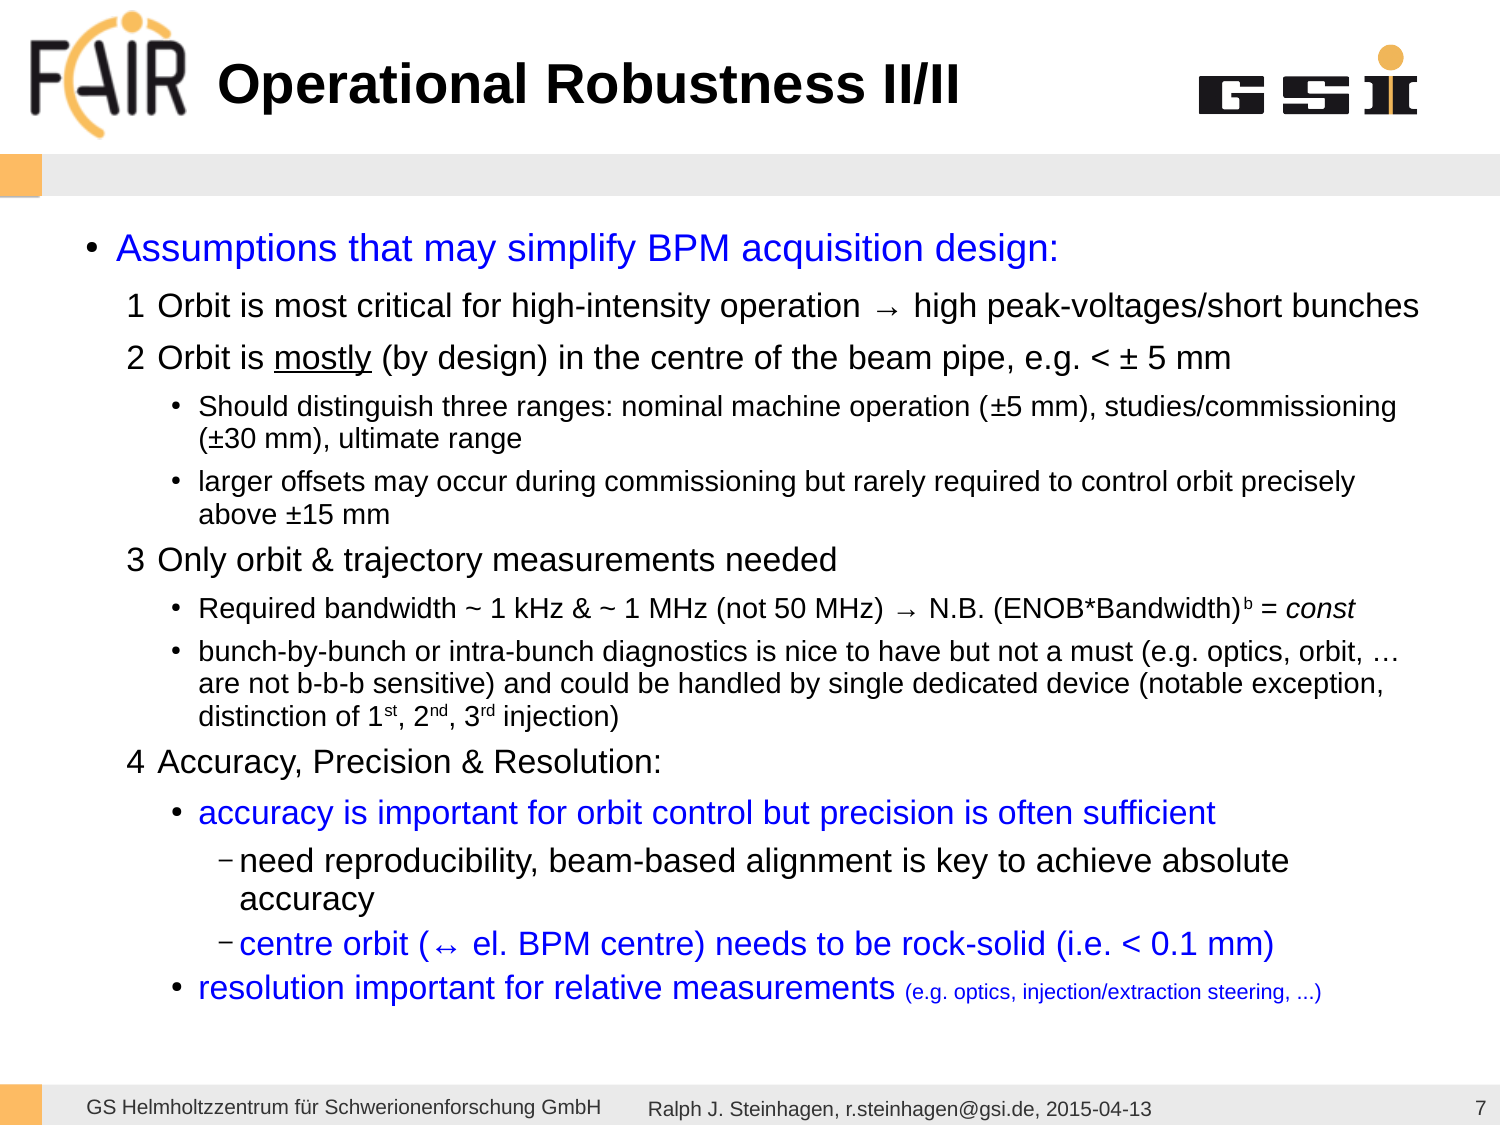

# Operational Robustness II/II
Assumptions that may simplify BPM acquisition design:
Orbit is most critical for high-intensity operation → high peak-voltages/short bunches
Orbit is mostly (by design) in the centre of the beam pipe, e.g. < ± 5 mm
Should distinguish three ranges: nominal machine operation (±5 mm), studies/commissioning (±30 mm), ultimate range
larger offsets may occur during commissioning but rarely required to control orbit precisely above ±15 mm
Only orbit & trajectory measurements needed
Required bandwidth ~ 1 kHz & ~ 1 MHz (not 50 MHz) → N.B. (ENOB*Bandwidth)b = const
bunch-by-bunch or intra-bunch diagnostics is nice to have but not a must (e.g. optics, orbit, … are not b-b-b sensitive) and could be handled by single dedicated device (notable exception, distinction of 1st, 2nd, 3rd injection)
Accuracy, Precision & Resolution:
accuracy is important for orbit control but precision is often sufficient
need reproducibility, beam-based alignment is key to achieve absolute accuracy
centre orbit (↔ el. BPM centre) needs to be rock-solid (i.e. < 0.1 mm)
resolution important for relative measurements (e.g. optics, injection/extraction steering, ...)